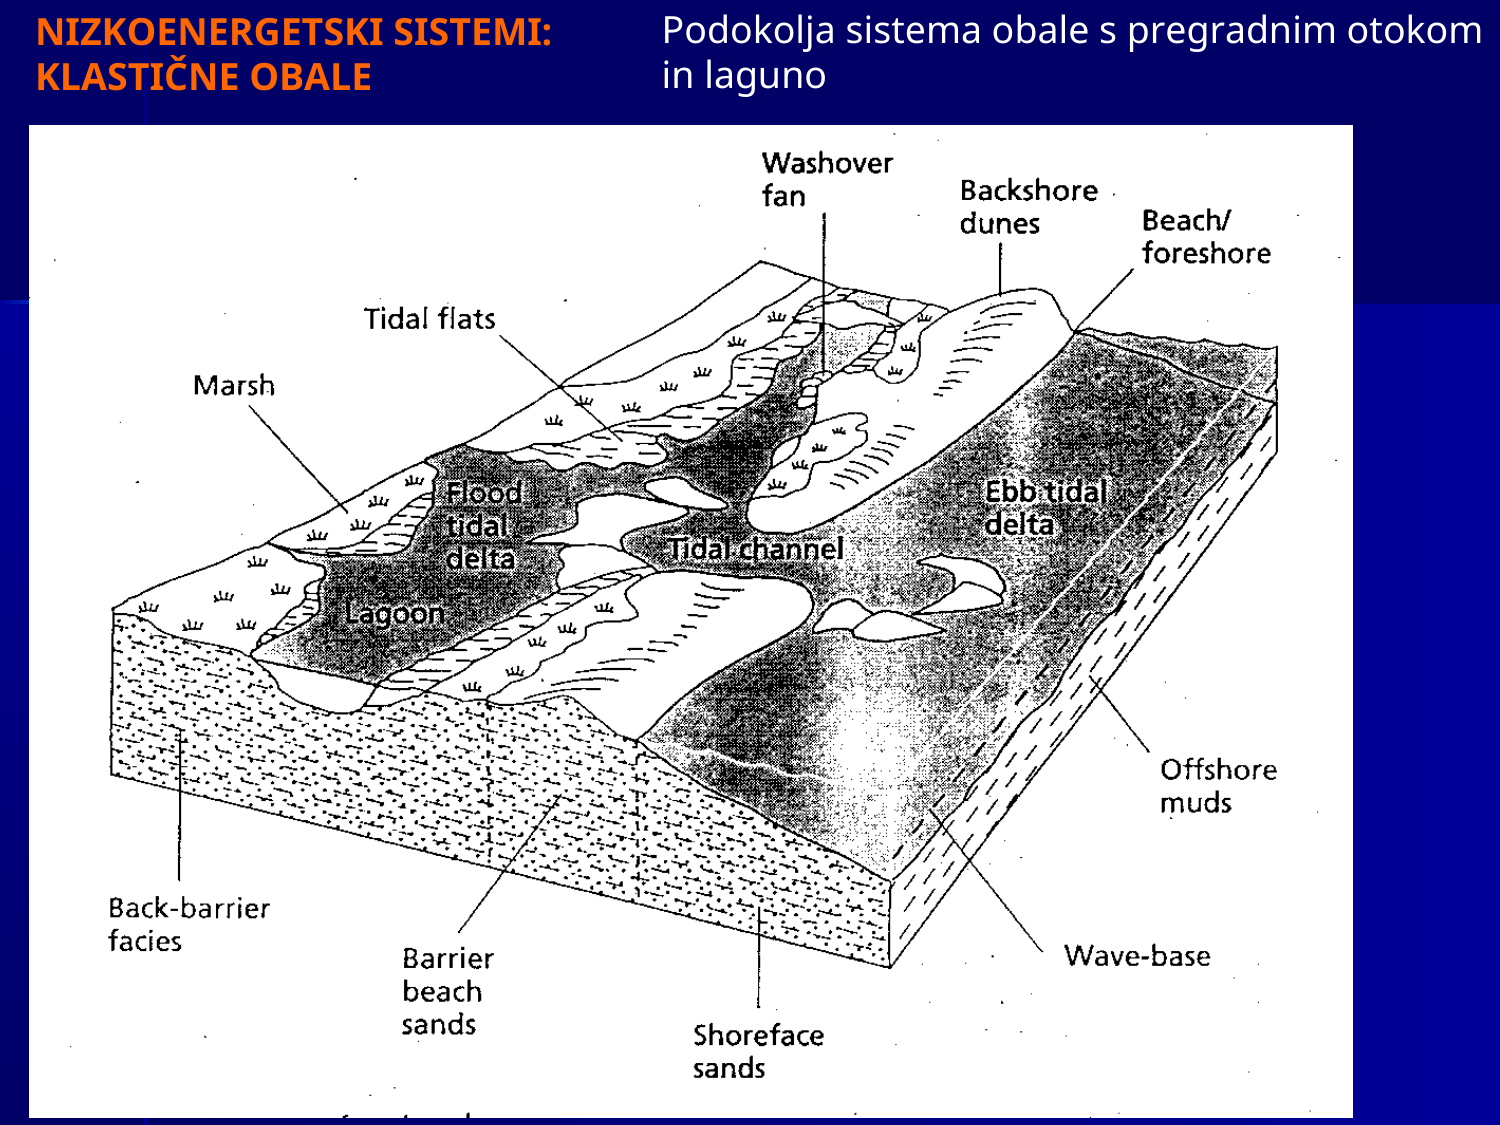

NIZKOENERGETSKI SISTEMI:
KLASTIČNE OBALE
Podokolja sistema obale s pregradnim otokom
in laguno